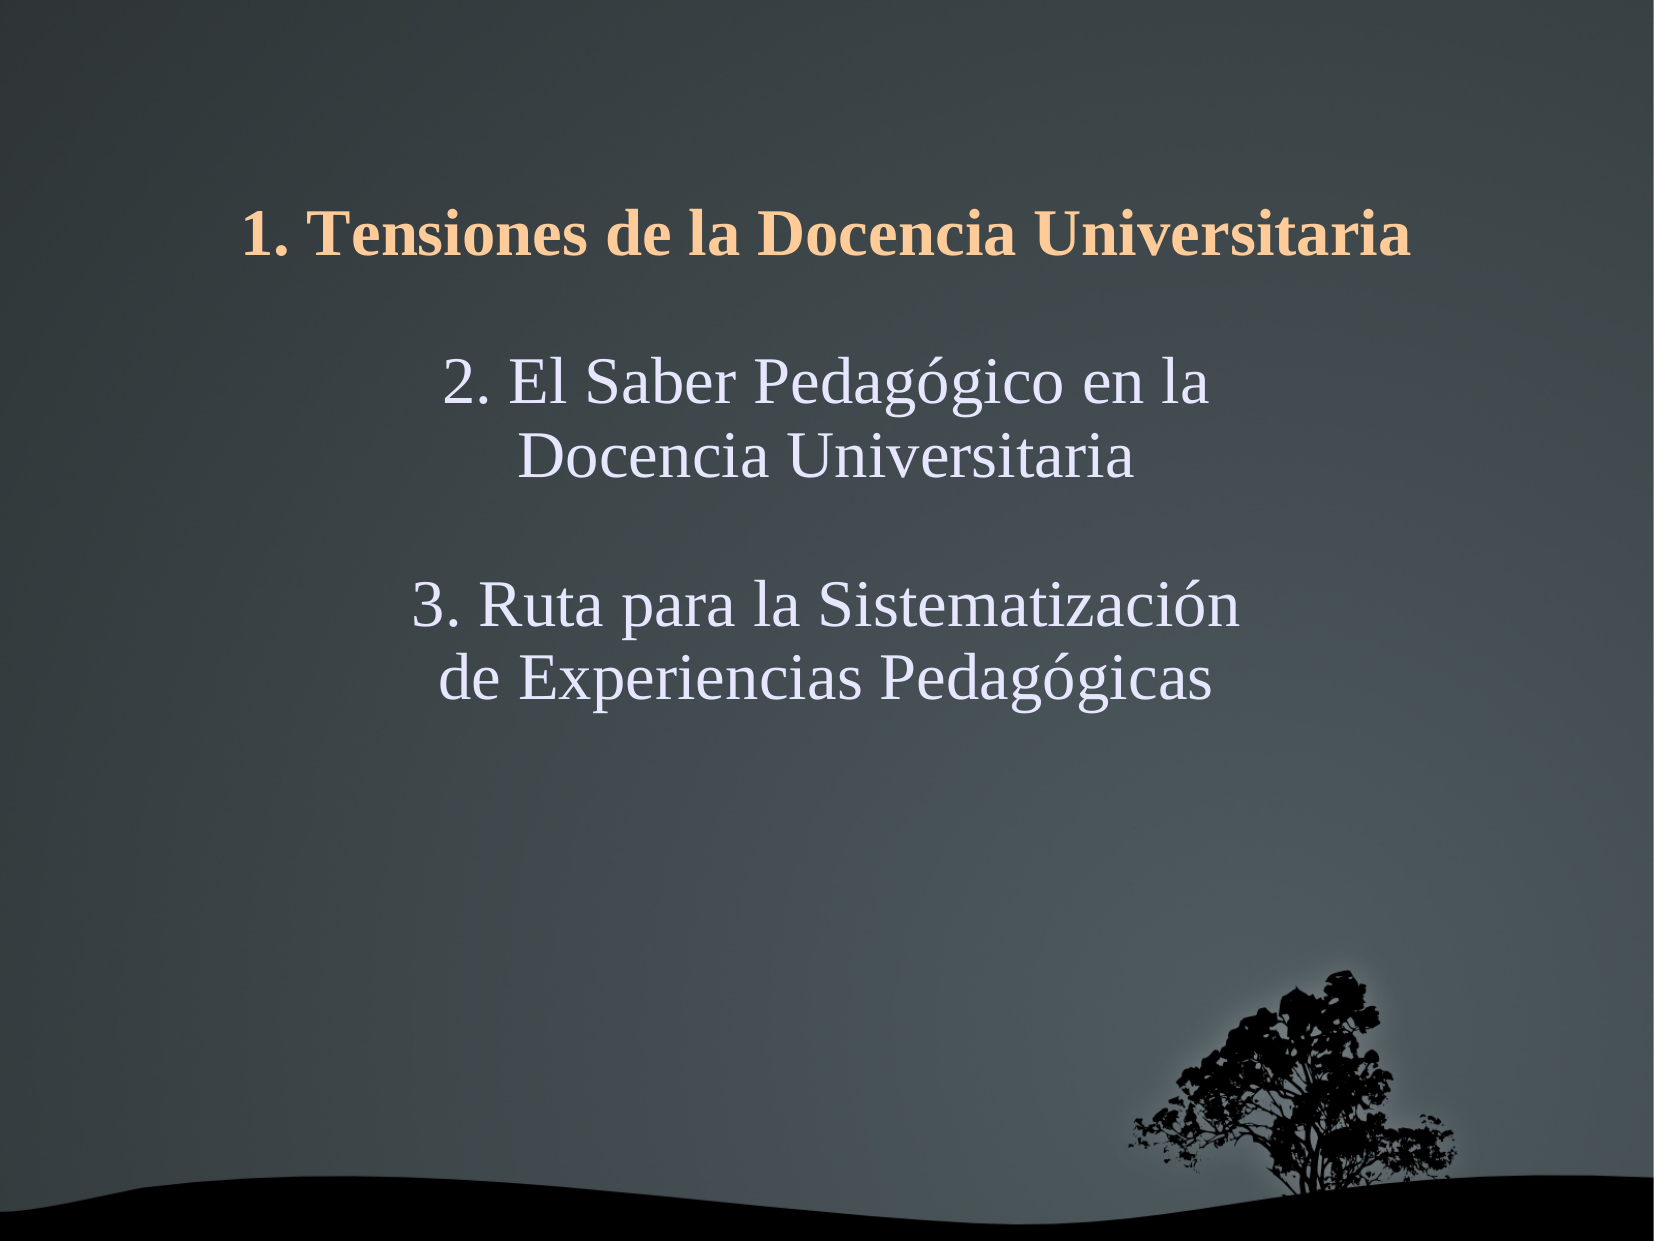

# 1. Tensiones de la Docencia Universitaria
2. El Saber Pedagógico en la
Docencia Universitaria
3. Ruta para la Sistematización
de Experiencias Pedagógicas